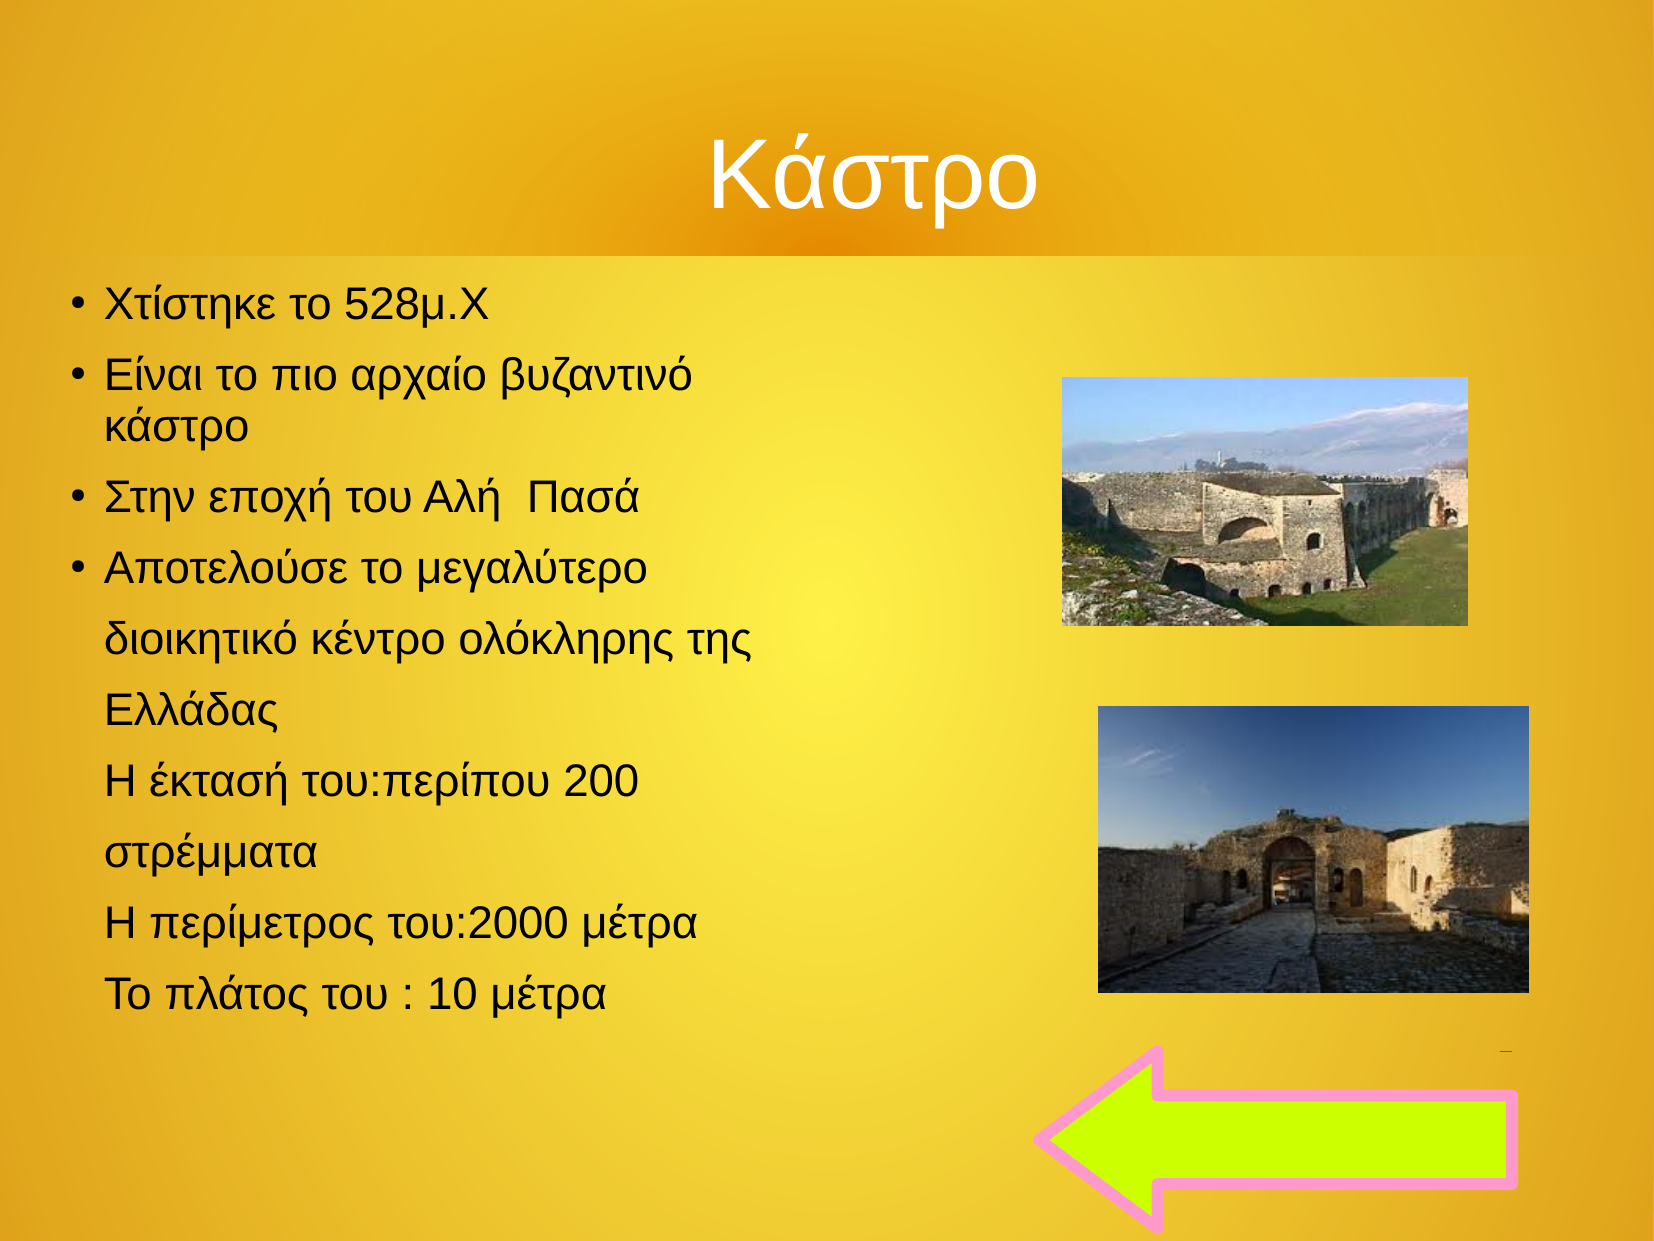

# Κάστρο
Χτίστηκε το 528μ.Χ
Είναι το πιο αρχαίο βυζαντινό κάστρο
Στην εποχή του Αλή Πασά
Αποτελούσε το μεγαλύτερο
διοικητικό κέντρο ολόκληρης της
Ελλάδας
Η έκτασή του:περίπου 200
στρέμματα
Η περίμετρος του:2000 μέτρα
Το πλάτος του : 10 μέτρα